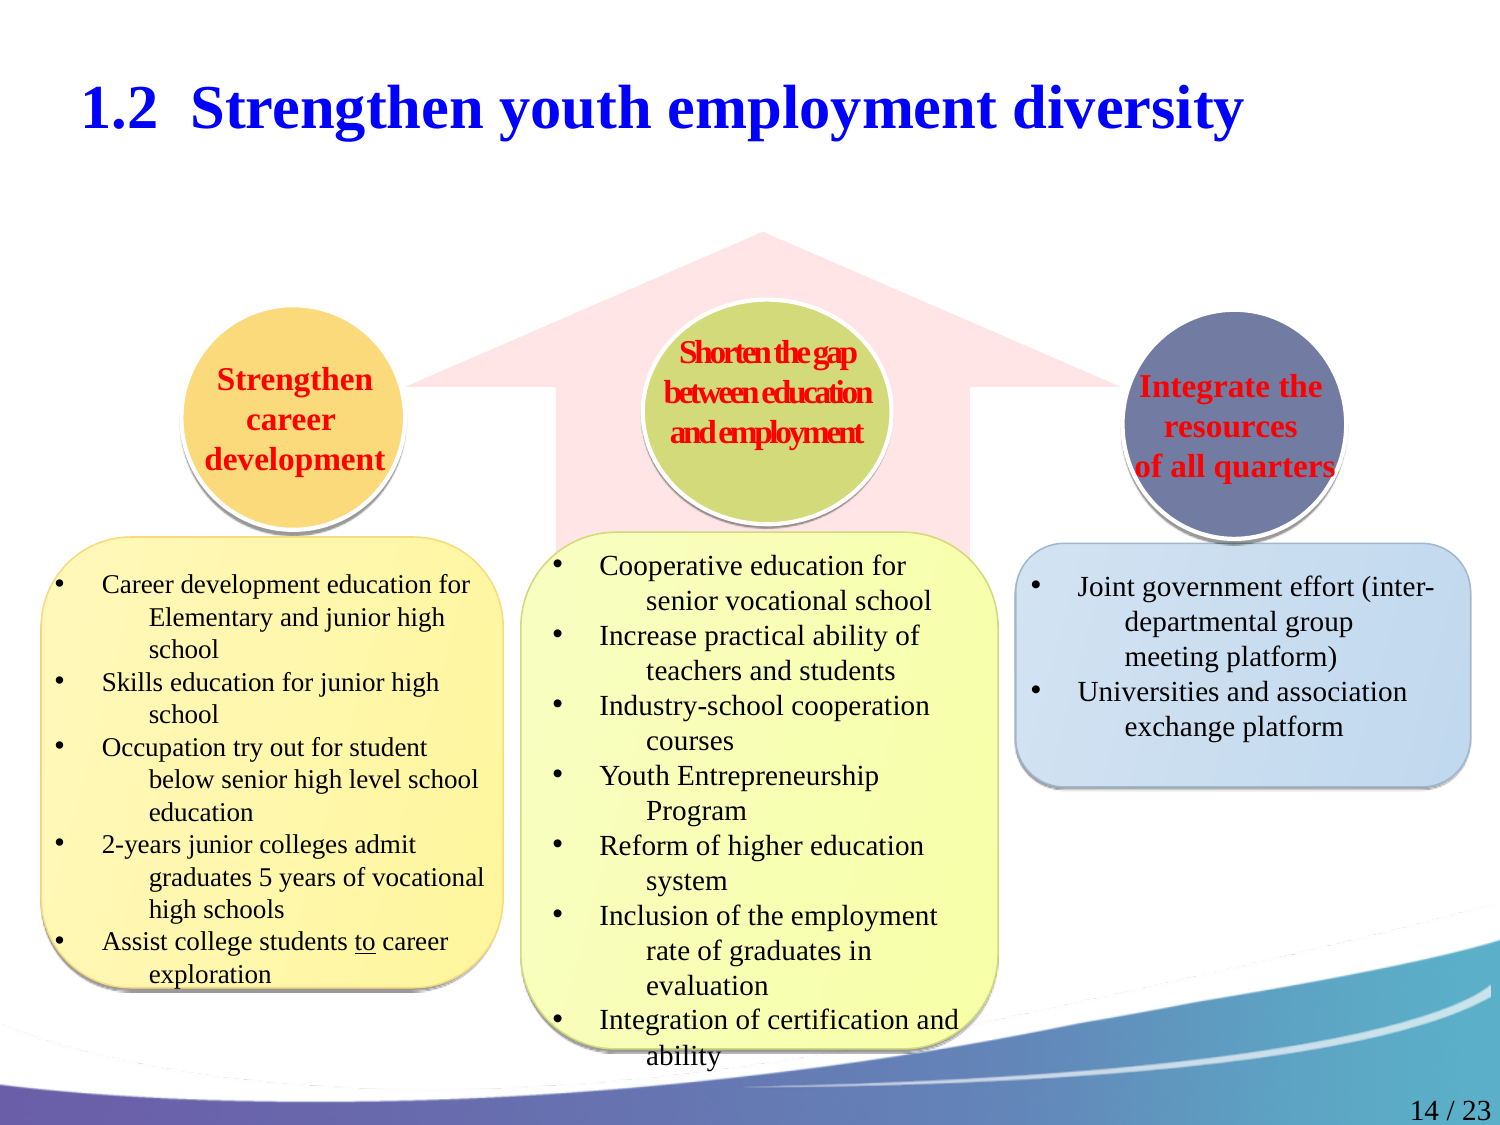

1.2 Strengthen youth employment diversity
Shorten the gap between education
and employment
Strengthen career
development
Integrate the resources
 of all quarters
Cooperative education for senior vocational school
Increase practical ability of teachers and students
Industry-school cooperation courses
Youth Entrepreneurship Program
Reform of higher education system
Inclusion of the employment rate of graduates in evaluation
Integration of certification and ability
Career development education for Elementary and junior high school
Skills education for junior high school
Occupation try out for student below senior high level school education
2-years junior colleges admit graduates 5 years of vocational high schools
Assist college students to career exploration
Joint government effort (inter-departmental group meeting platform)
Universities and association exchange platform